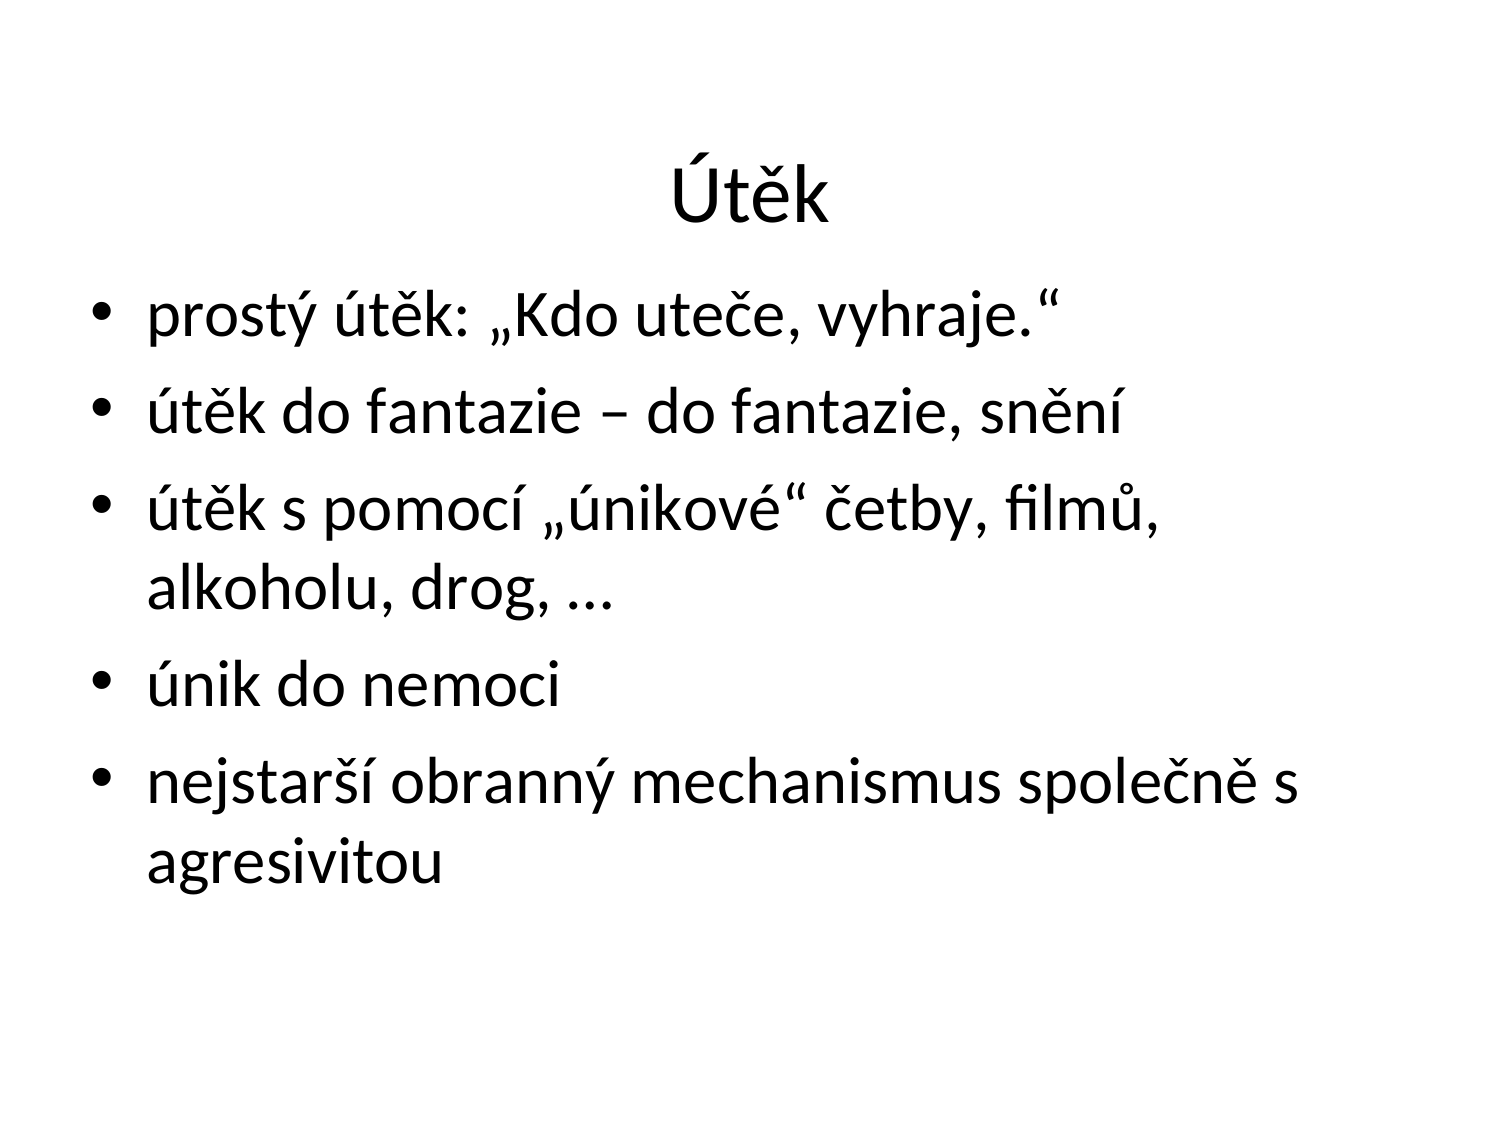

# Útěk
prostý útěk: „Kdo uteče, vyhraje.“
útěk do fantazie – do fantazie, snění
útěk s pomocí „únikové“ četby, filmů, alkoholu, drog, …
únik do nemoci
nejstarší obranný mechanismus společně s agresivitou